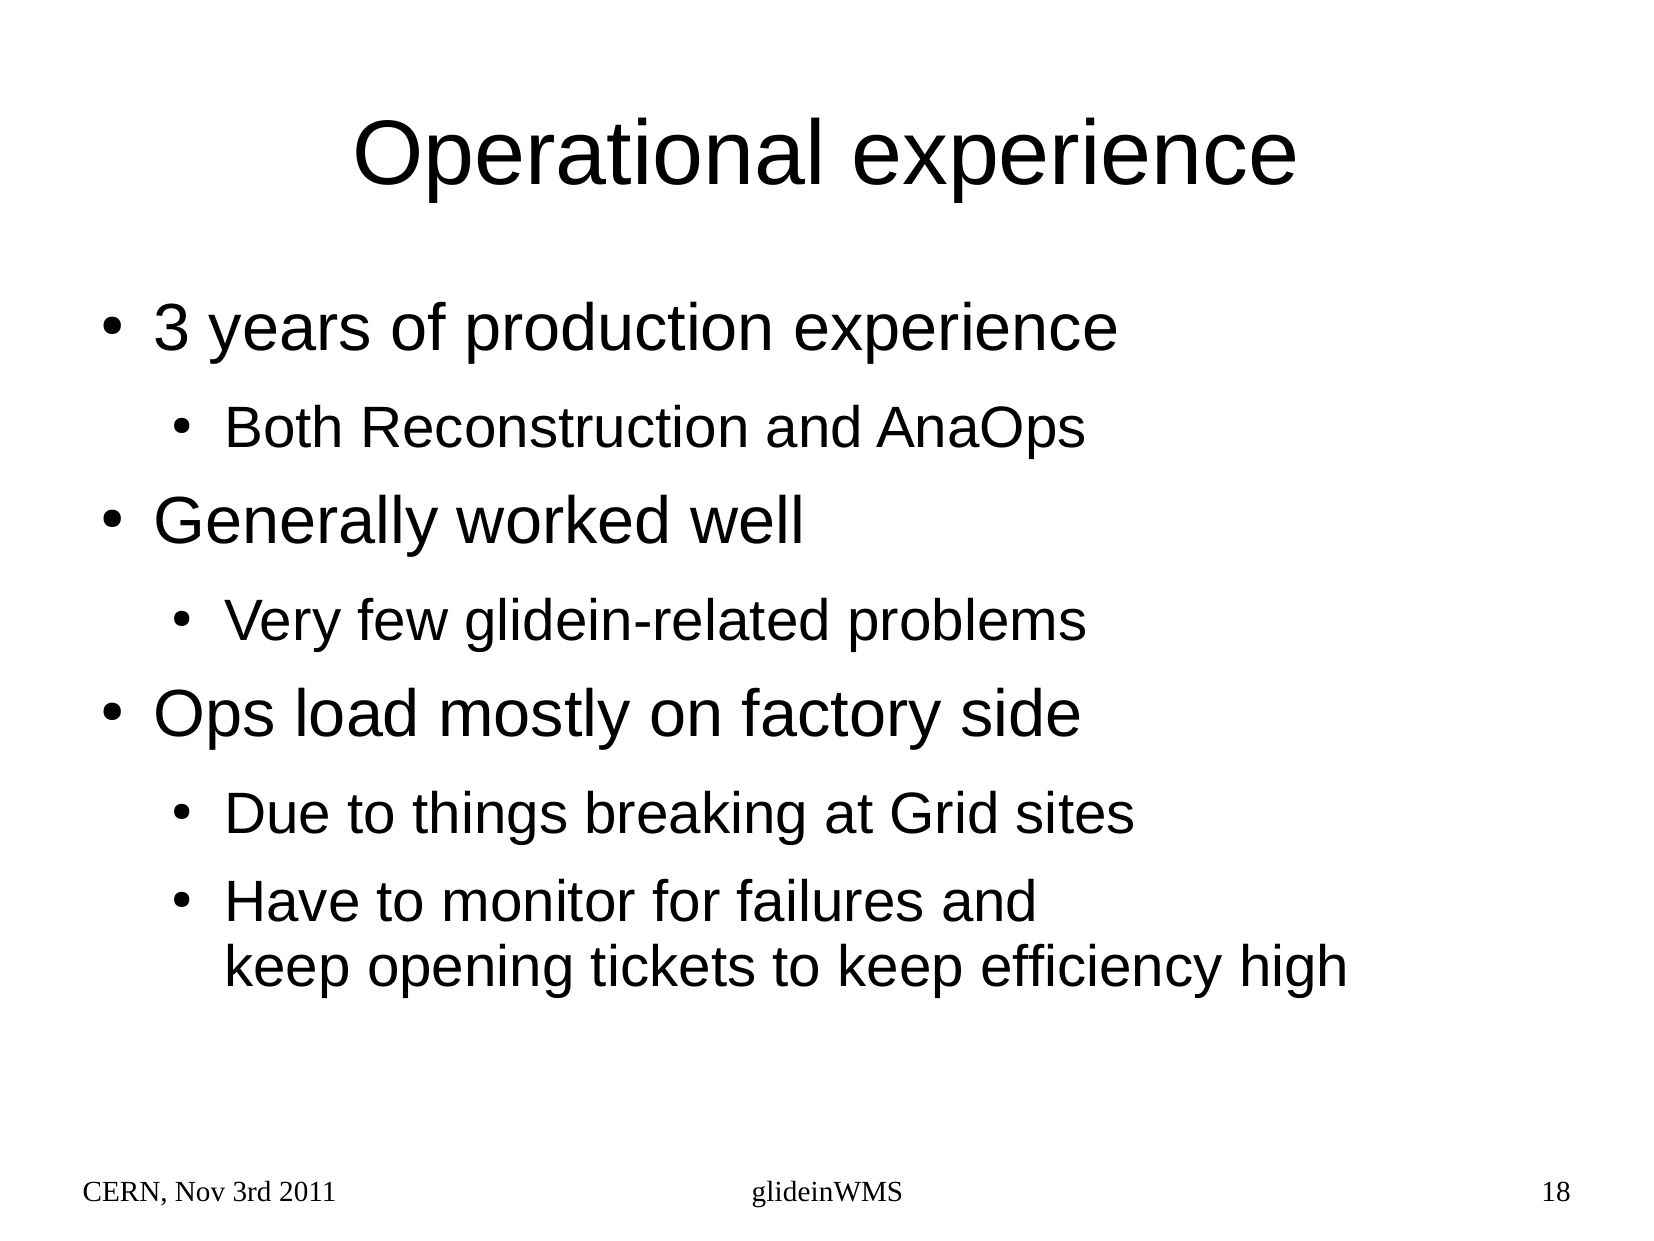

# Operational experience
3 years of production experience
Both Reconstruction and AnaOps
Generally worked well
Very few glidein-related problems
Ops load mostly on factory side
Due to things breaking at Grid sites
Have to monitor for failures and
keep opening tickets to keep efficiency high
CERN, Nov 3rd 2011
glideinWMS
18